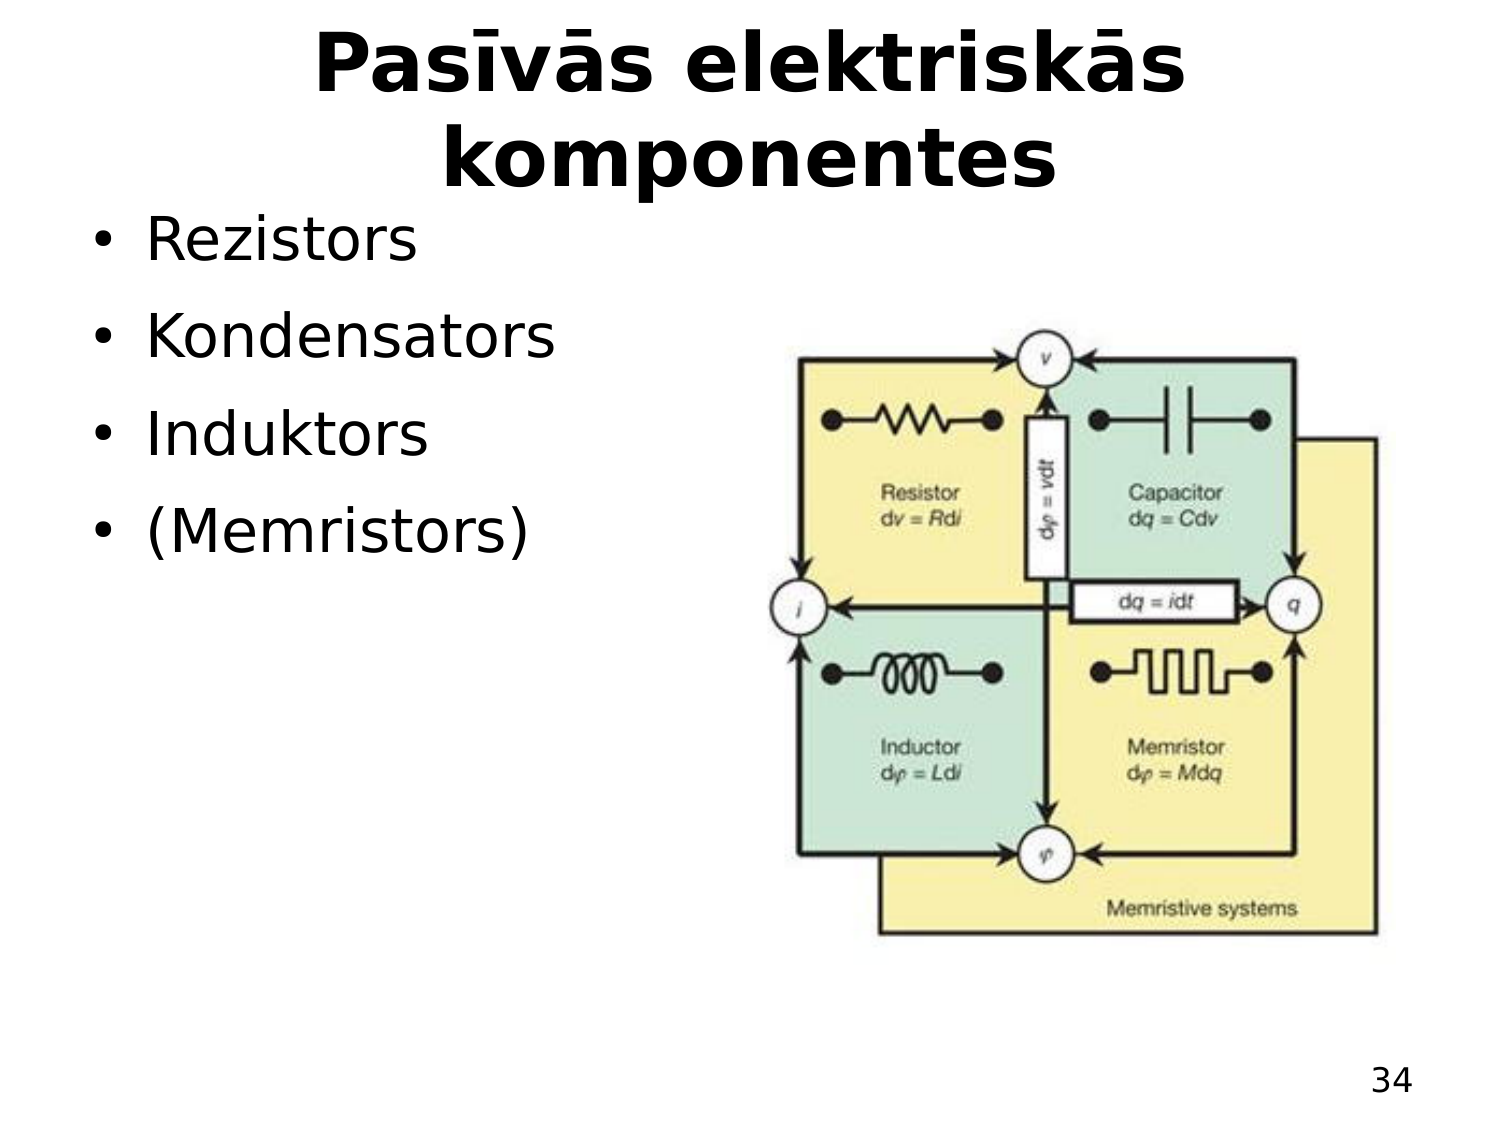

# Pasīvās elektriskās komponentes
Rezistors
Kondensators
Induktors
(Memristors)